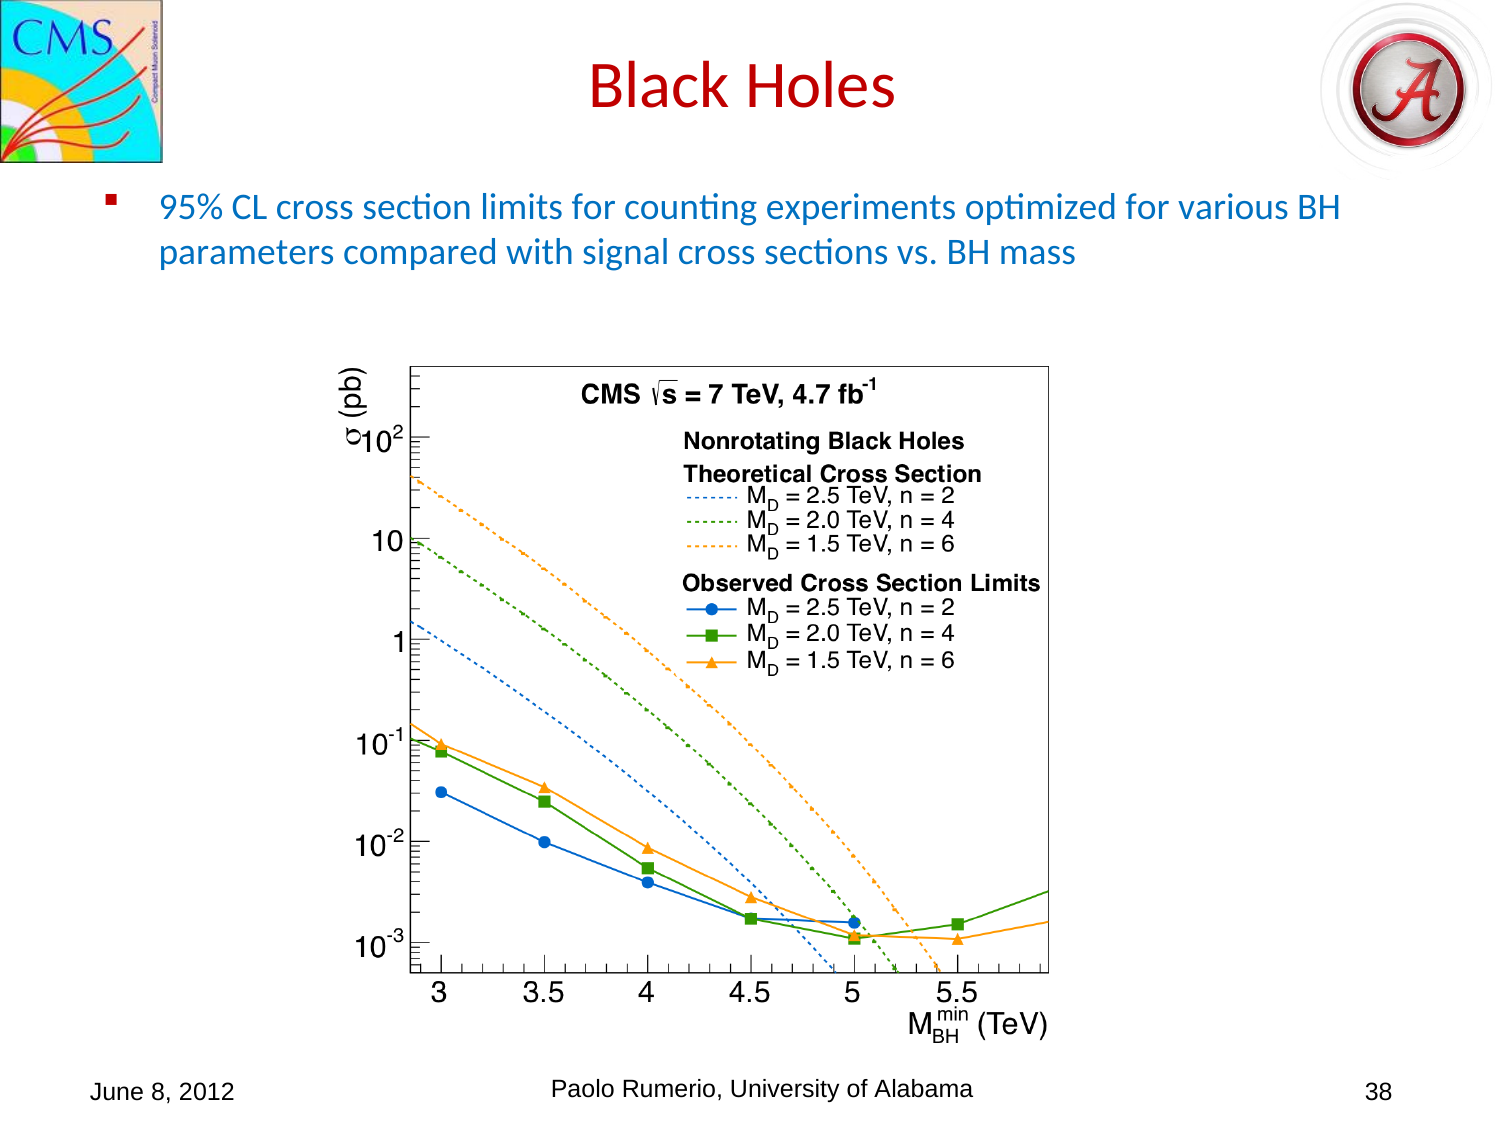

Black Holes
95% CL cross section limits for counting experiments optimized for various BH parameters compared with signal cross sections vs. BH mass
Paolo Rumerio, Univ. of Alabama
June 8, 2012
38